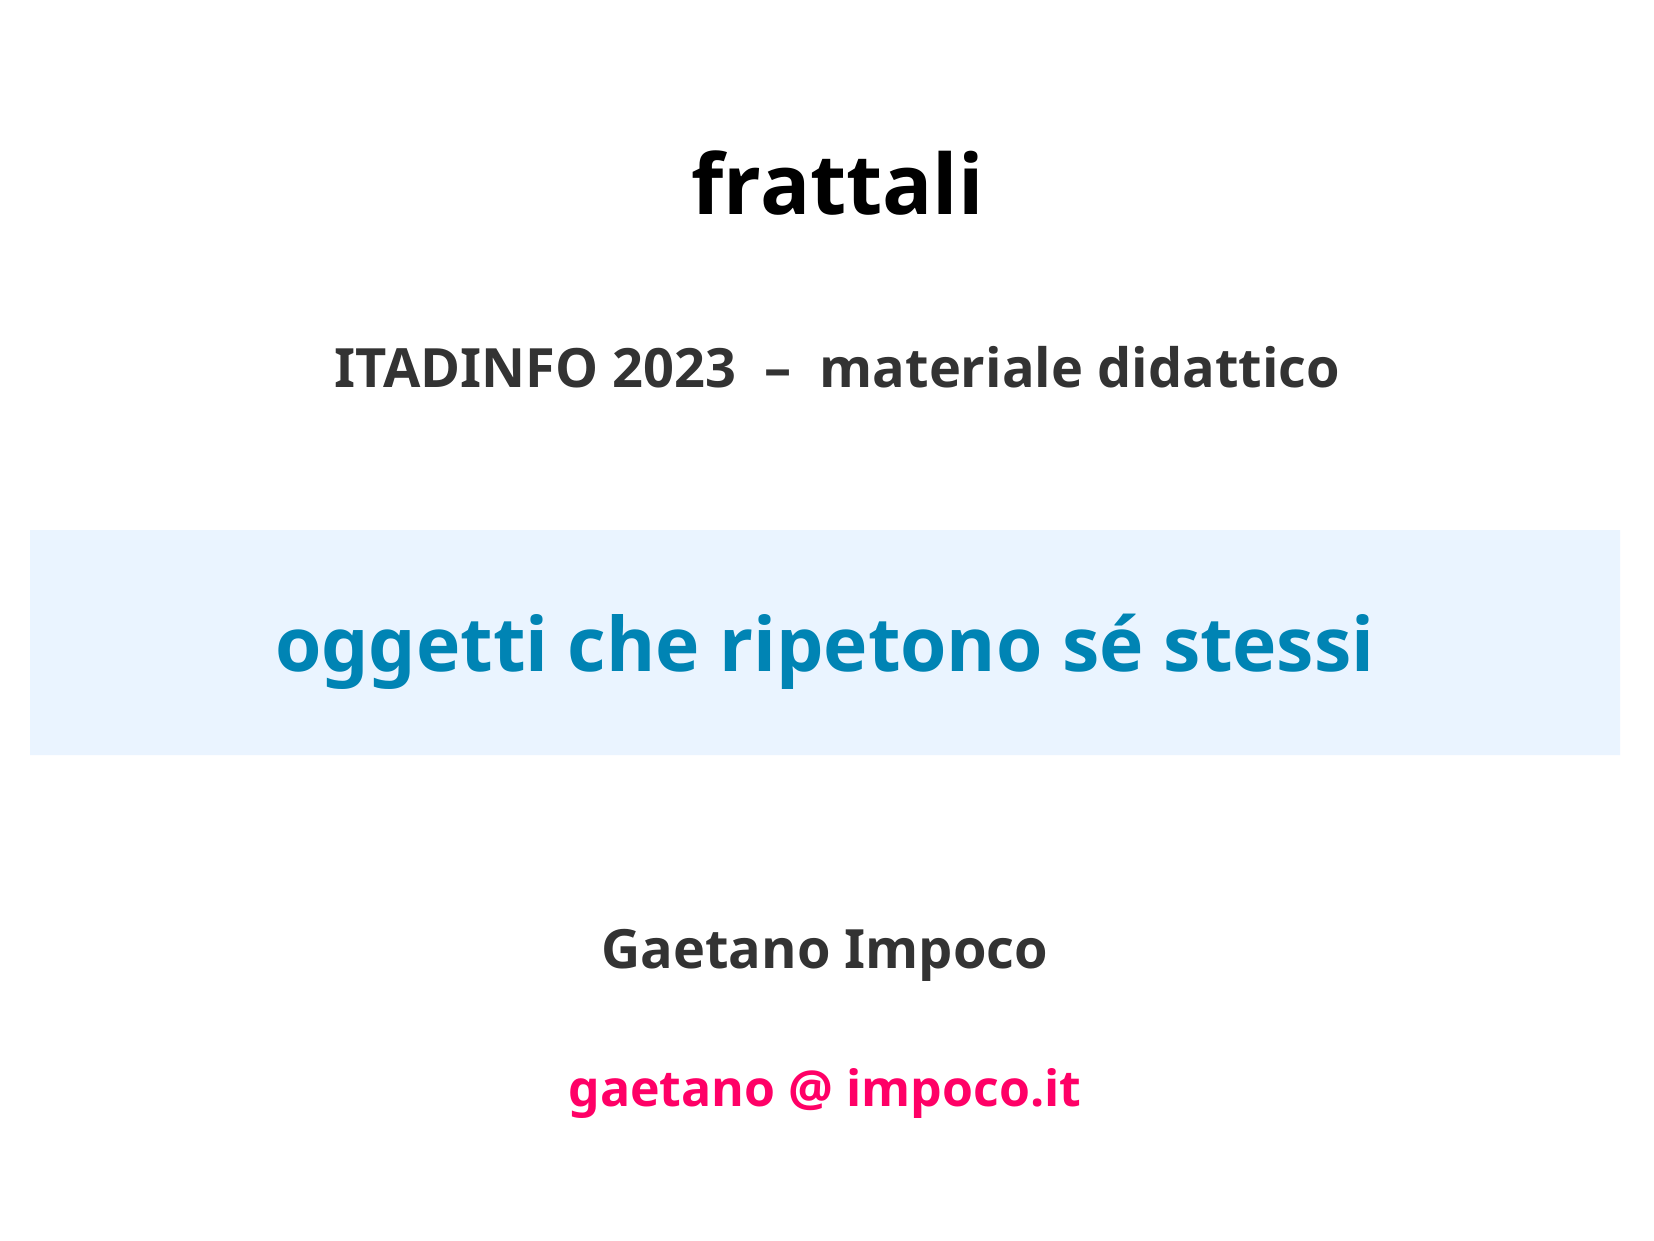

# frattali
ITADINFO 2023 – materiale didattico
oggetti che ripetono sé stessi
Gaetano Impoco
gaetano @ impoco.it